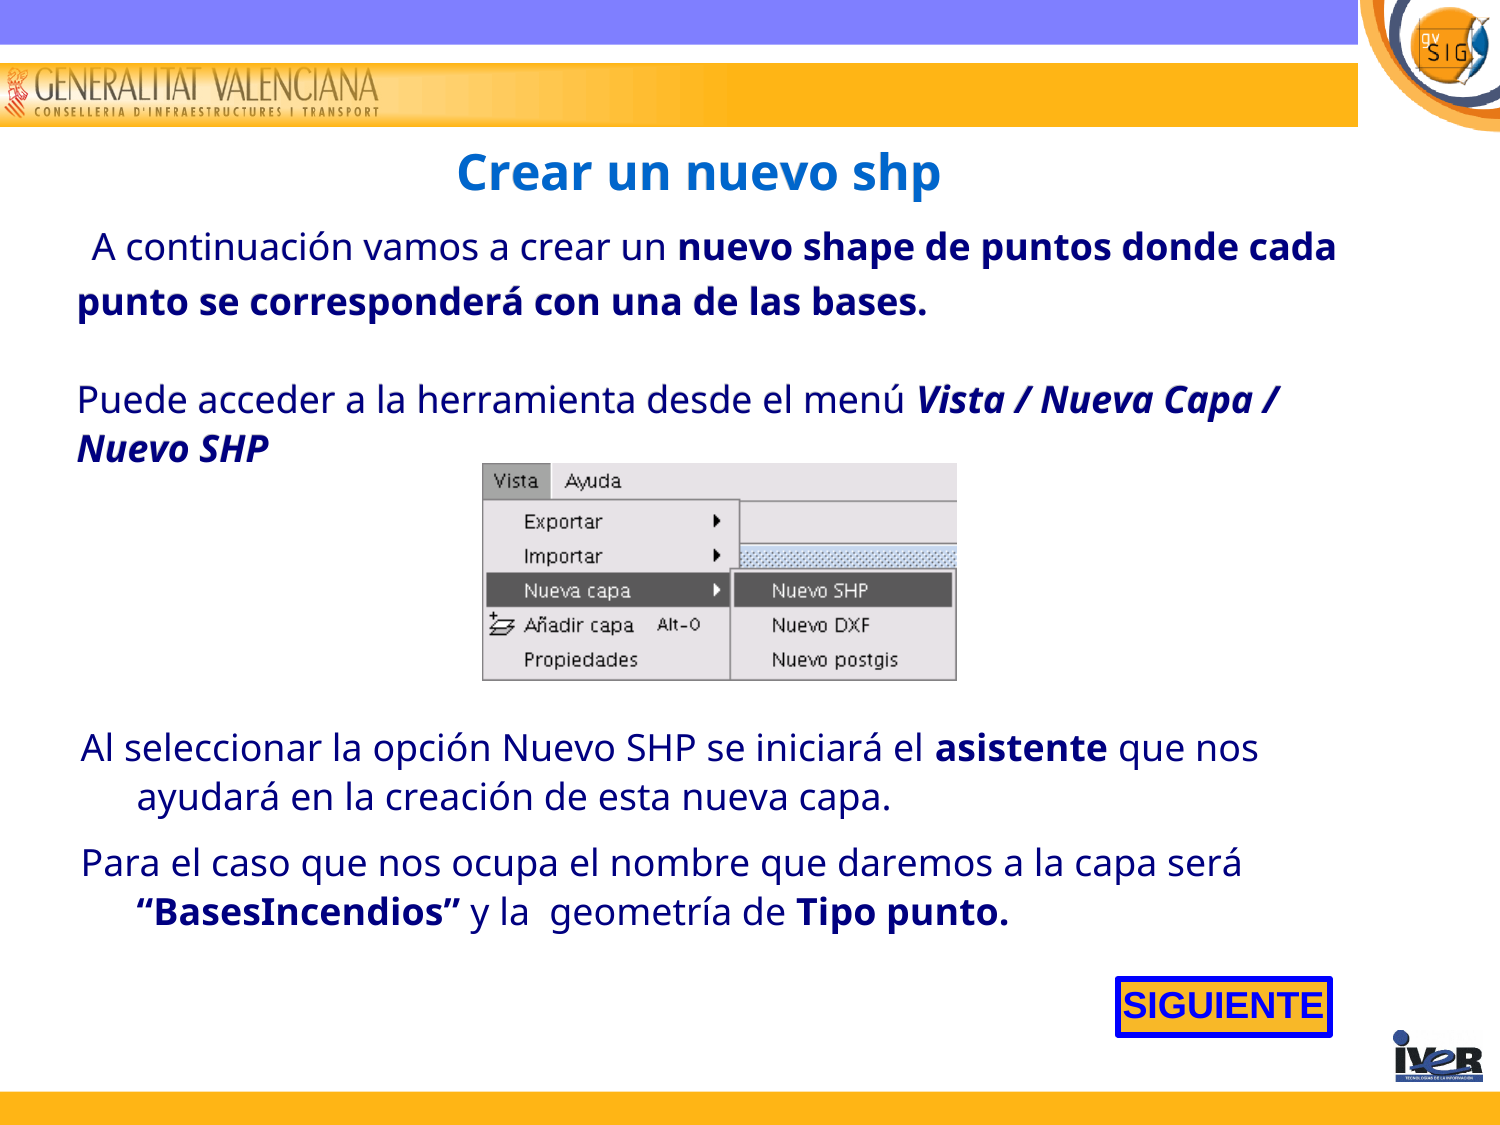

Crear un nuevo shp
# A continuación vamos a crear un nuevo shape de puntos donde cada punto se corresponderá con una de las bases. Puede acceder a la herramienta desde el menú Vista / Nueva Capa / Nuevo SHP
Al seleccionar la opción Nuevo SHP se iniciará el asistente que nos ayudará en la creación de esta nueva capa.
Para el caso que nos ocupa el nombre que daremos a la capa será “BasesIncendios” y la geometría de Tipo punto.
SIGUIENTE